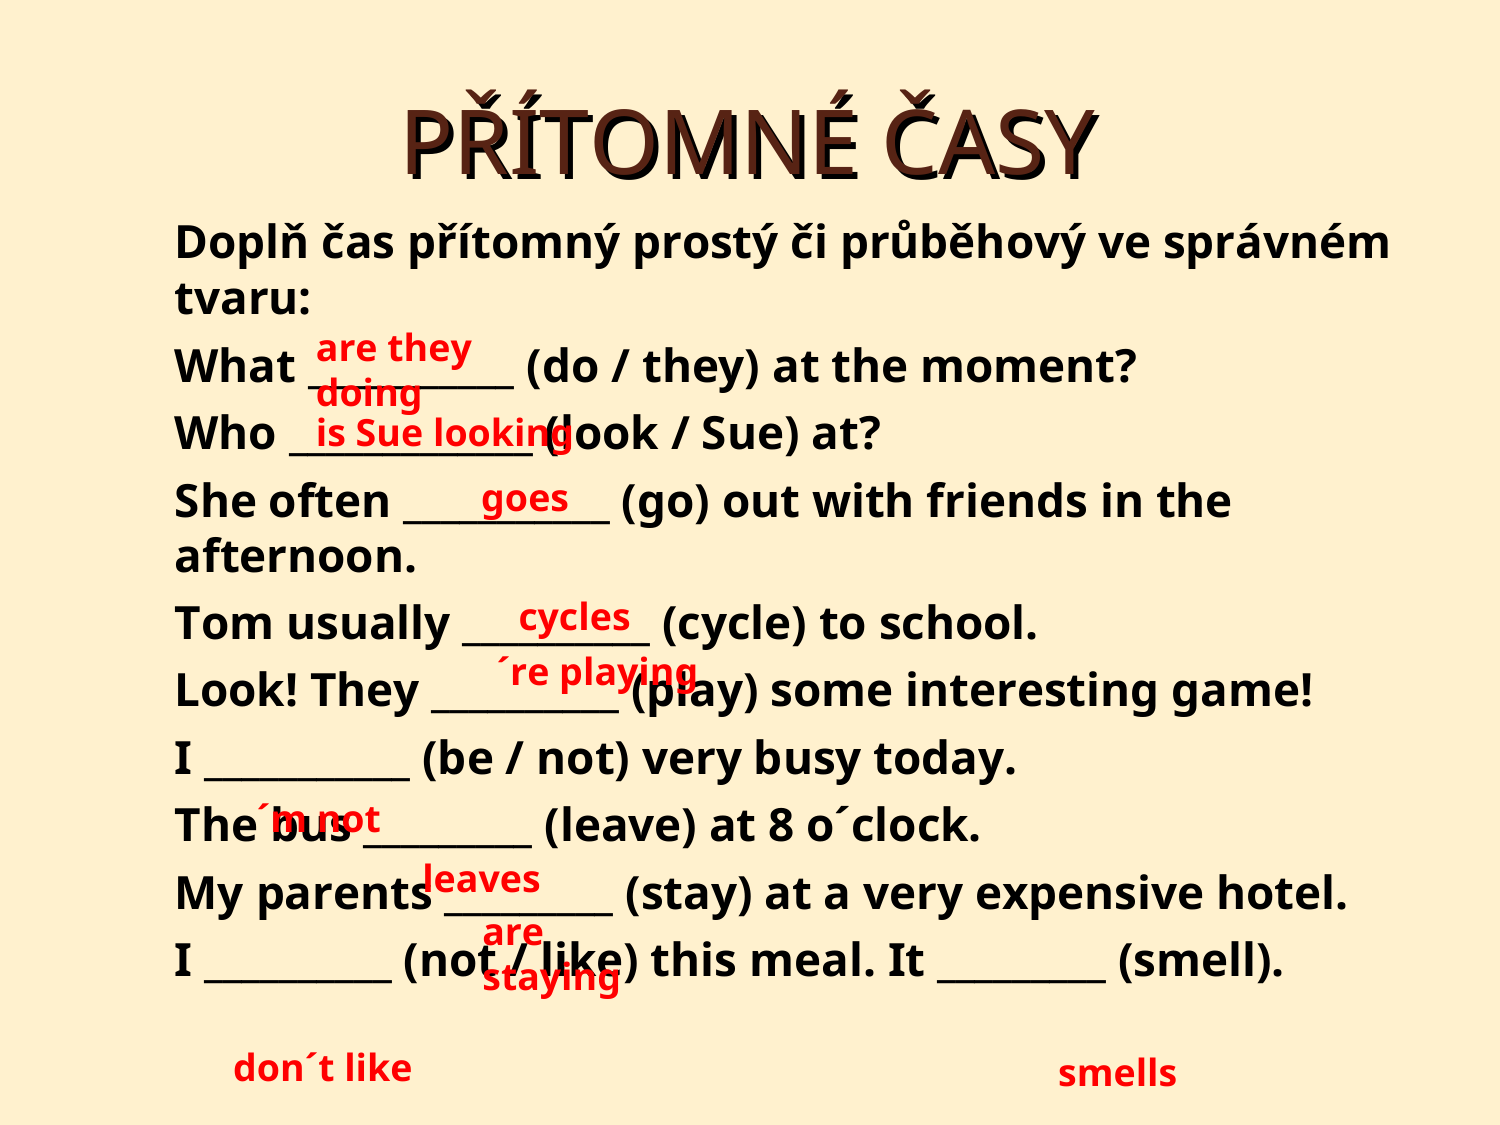

PŘÍTOMNÉ ČASY
	Doplň čas přítomný prostý či průběhový ve správném tvaru:
	What ___________ (do / they) at the moment?
	Who _____________ (look / Sue) at?
	She often ___________ (go) out with friends in the afternoon.
	Tom usually __________ (cycle) to school.
	Look! They __________ (play) some interesting game!
	I ___________ (be / not) very busy today.
	The bus _________ (leave) at 8 o´clock.
	My parents _________ (stay) at a very expensive hotel.
	I __________ (not / like) this meal. It _________ (smell).
are they doing
is Sue looking
goes
cycles
´re playing
´m not
leaves
are staying
don´t like
smells